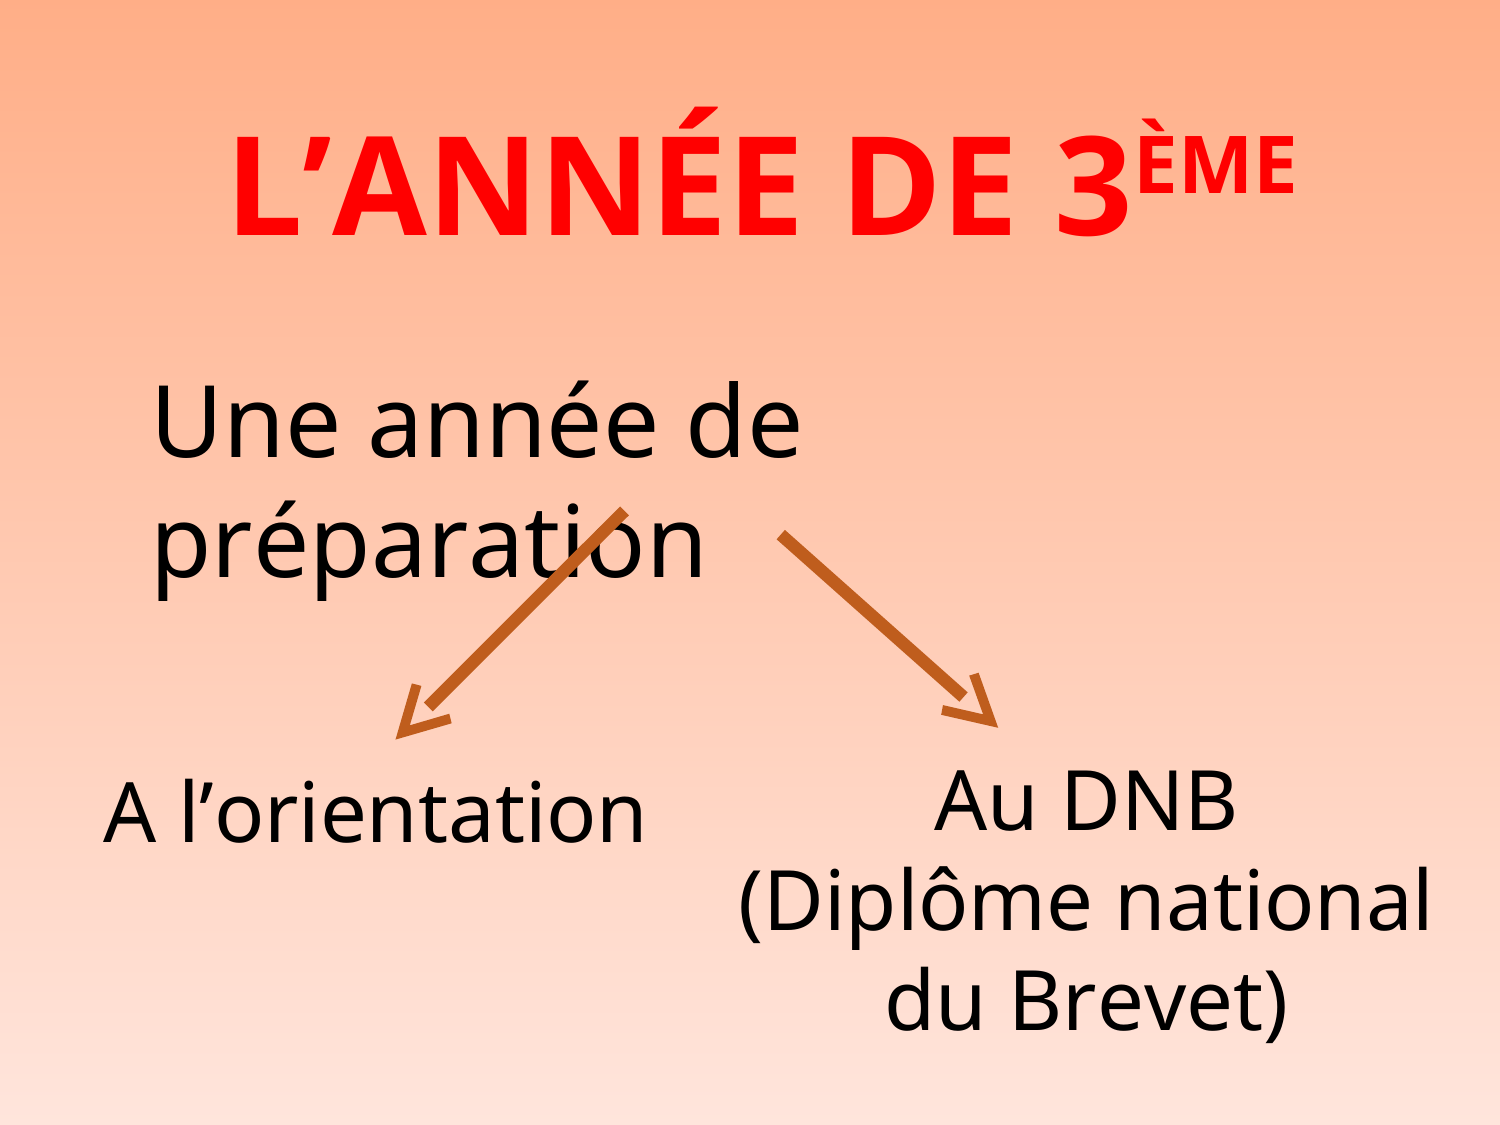

L’ANNÉE DE 3ÈME
Une année de préparation
Au DNB
(Diplôme national du Brevet)
A l’orientation